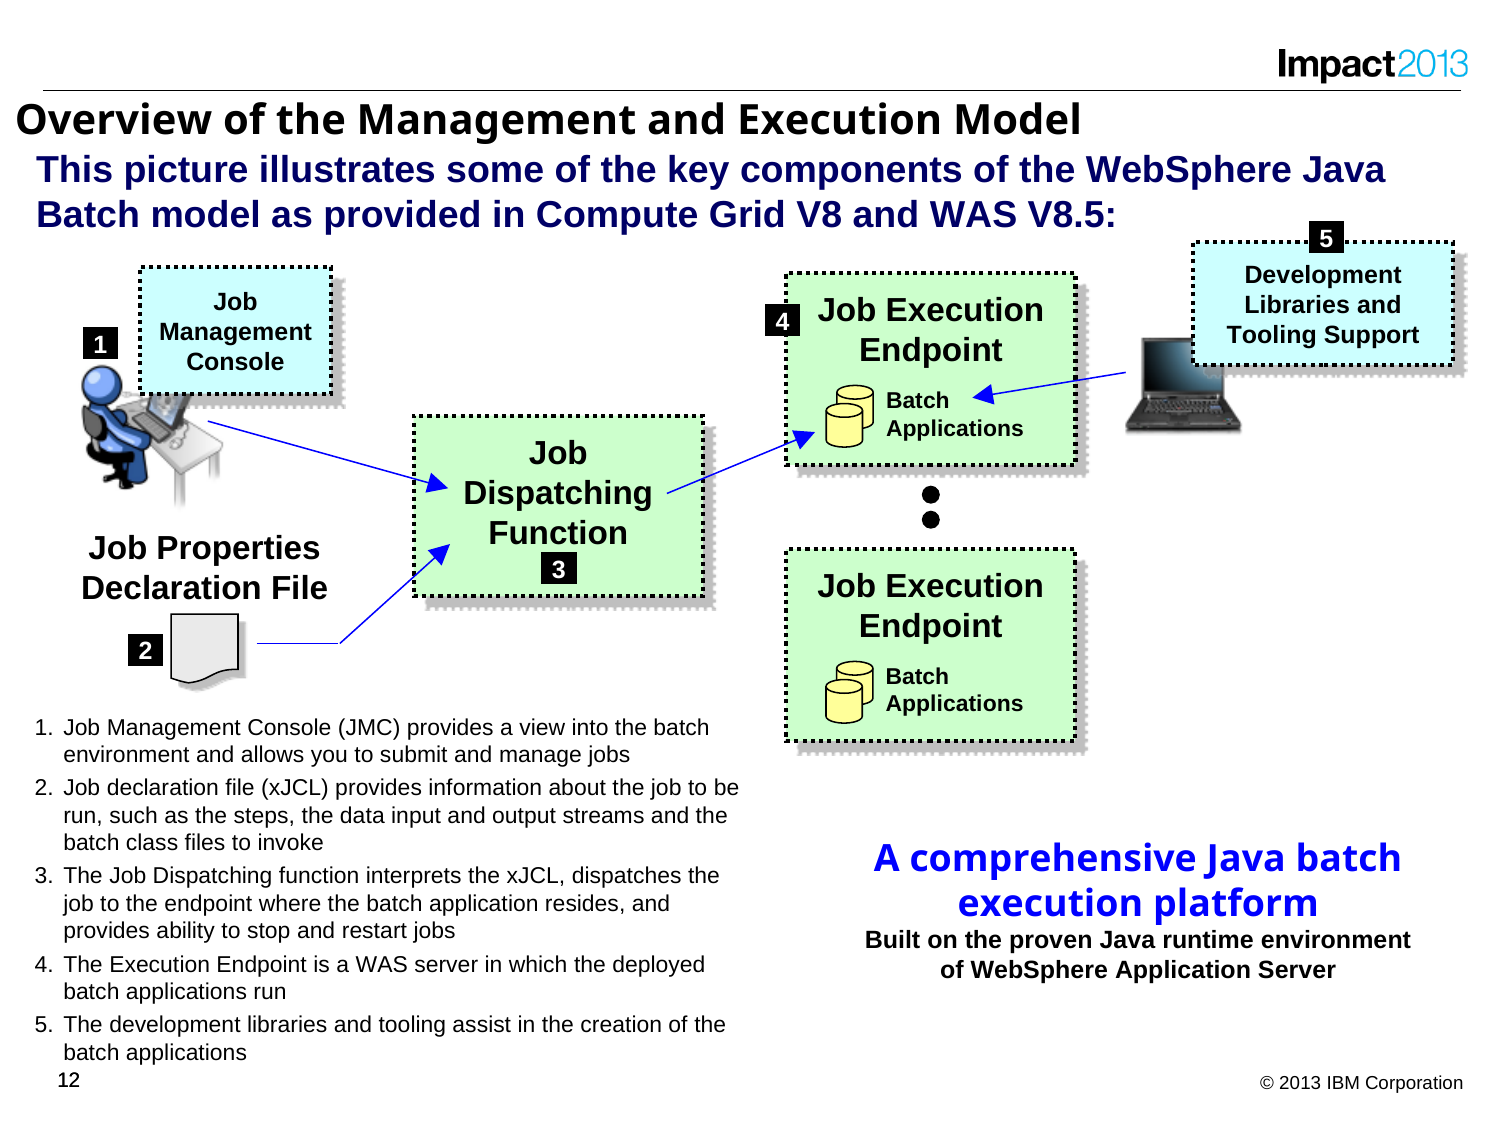

Overview of the Management and Execution Model
This picture illustrates some of the key components of the WebSphere Java Batch model as provided in Compute Grid V8 and WAS V8.5:
5
Development Libraries and Tooling Support
Job Management Console
Job Execution Endpoint
Batch Applications
4
1
Job Dispatching Function
Job Properties Declaration File
Job Execution Endpoint
Batch Applications
3
2
Job Management Console (JMC) provides a view into the batch environment and allows you to submit and manage jobs
Job declaration file (xJCL) provides information about the job to be run, such as the steps, the data input and output streams and the batch class files to invoke
The Job Dispatching function interprets the xJCL, dispatches the job to the endpoint where the batch application resides, and provides ability to stop and restart jobs
The Execution Endpoint is a WAS server in which the deployed batch applications run
The development libraries and tooling assist in the creation of the batch applications
A comprehensive Java batch execution platform
Built on the proven Java runtime environment of WebSphere Application Server